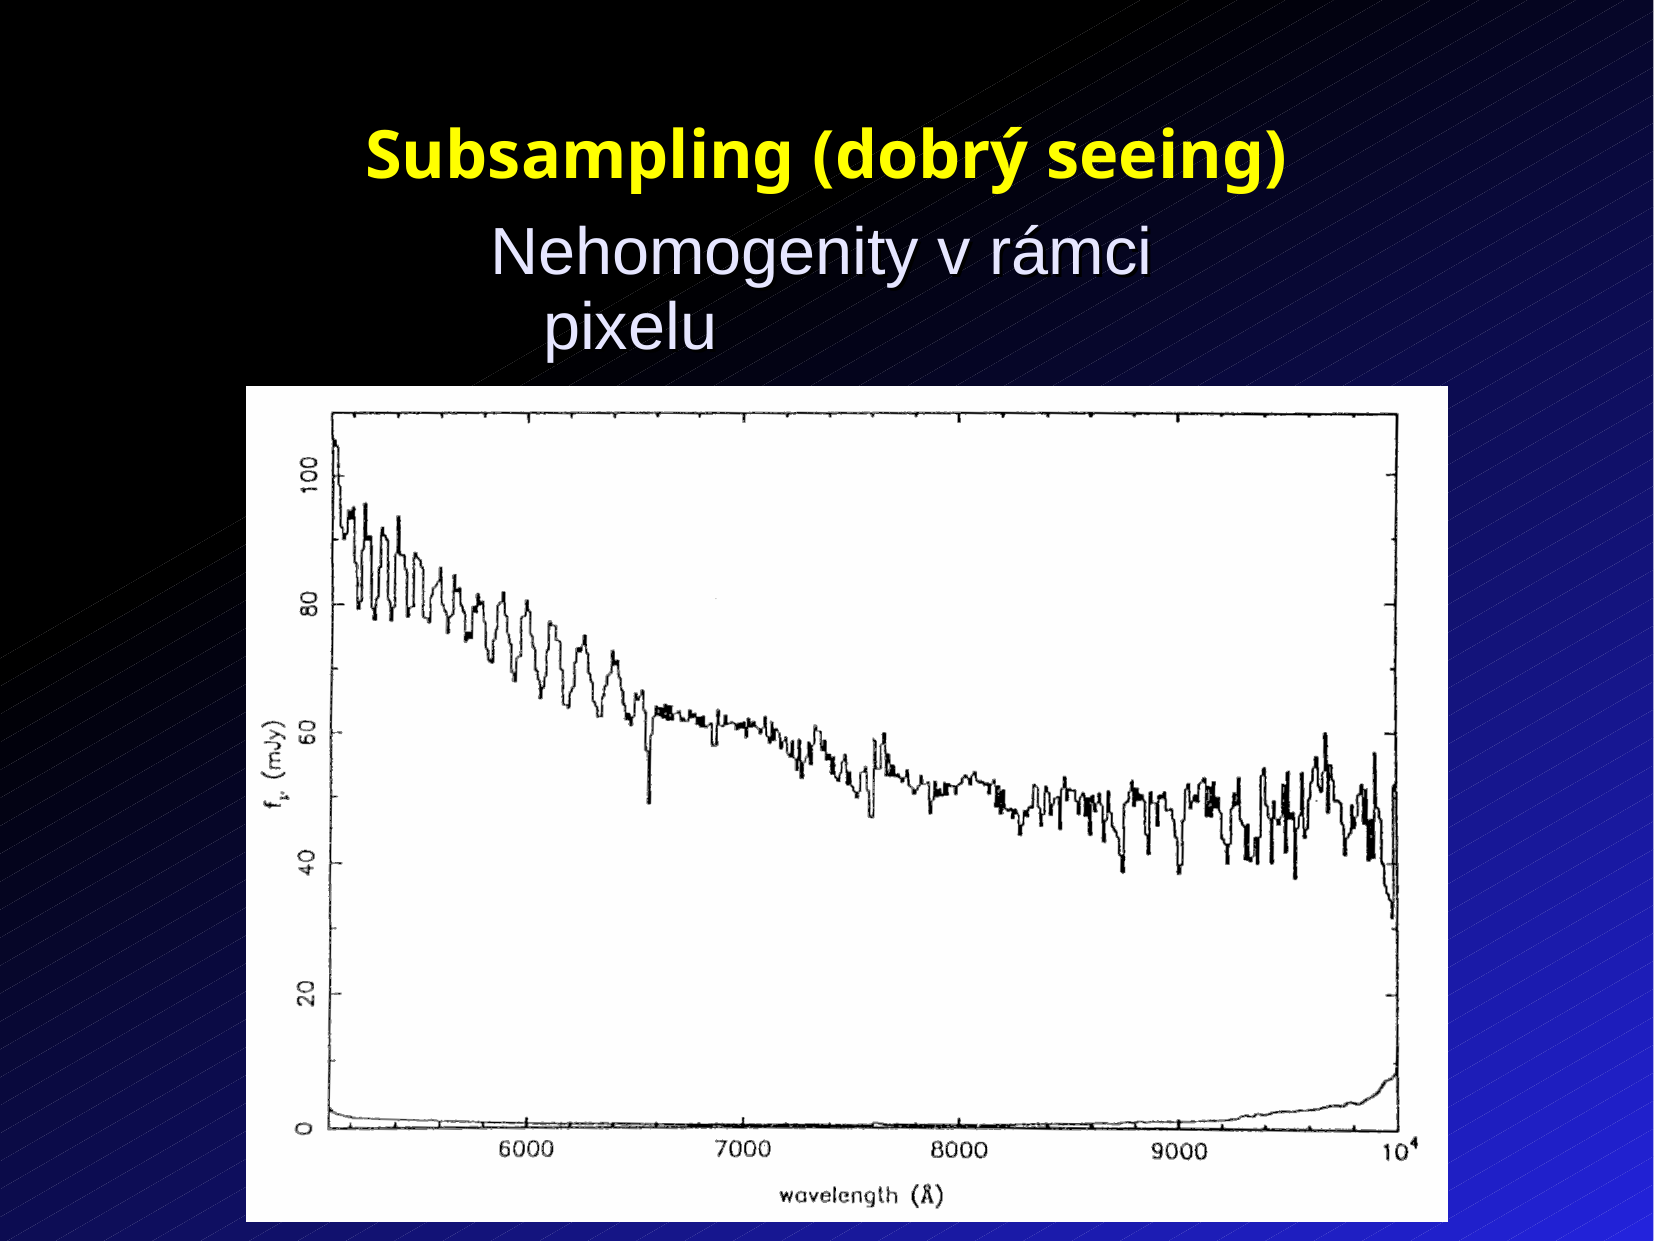

# Subsampling (dobrý seeing)
Nehomogenity v rámci pixelu